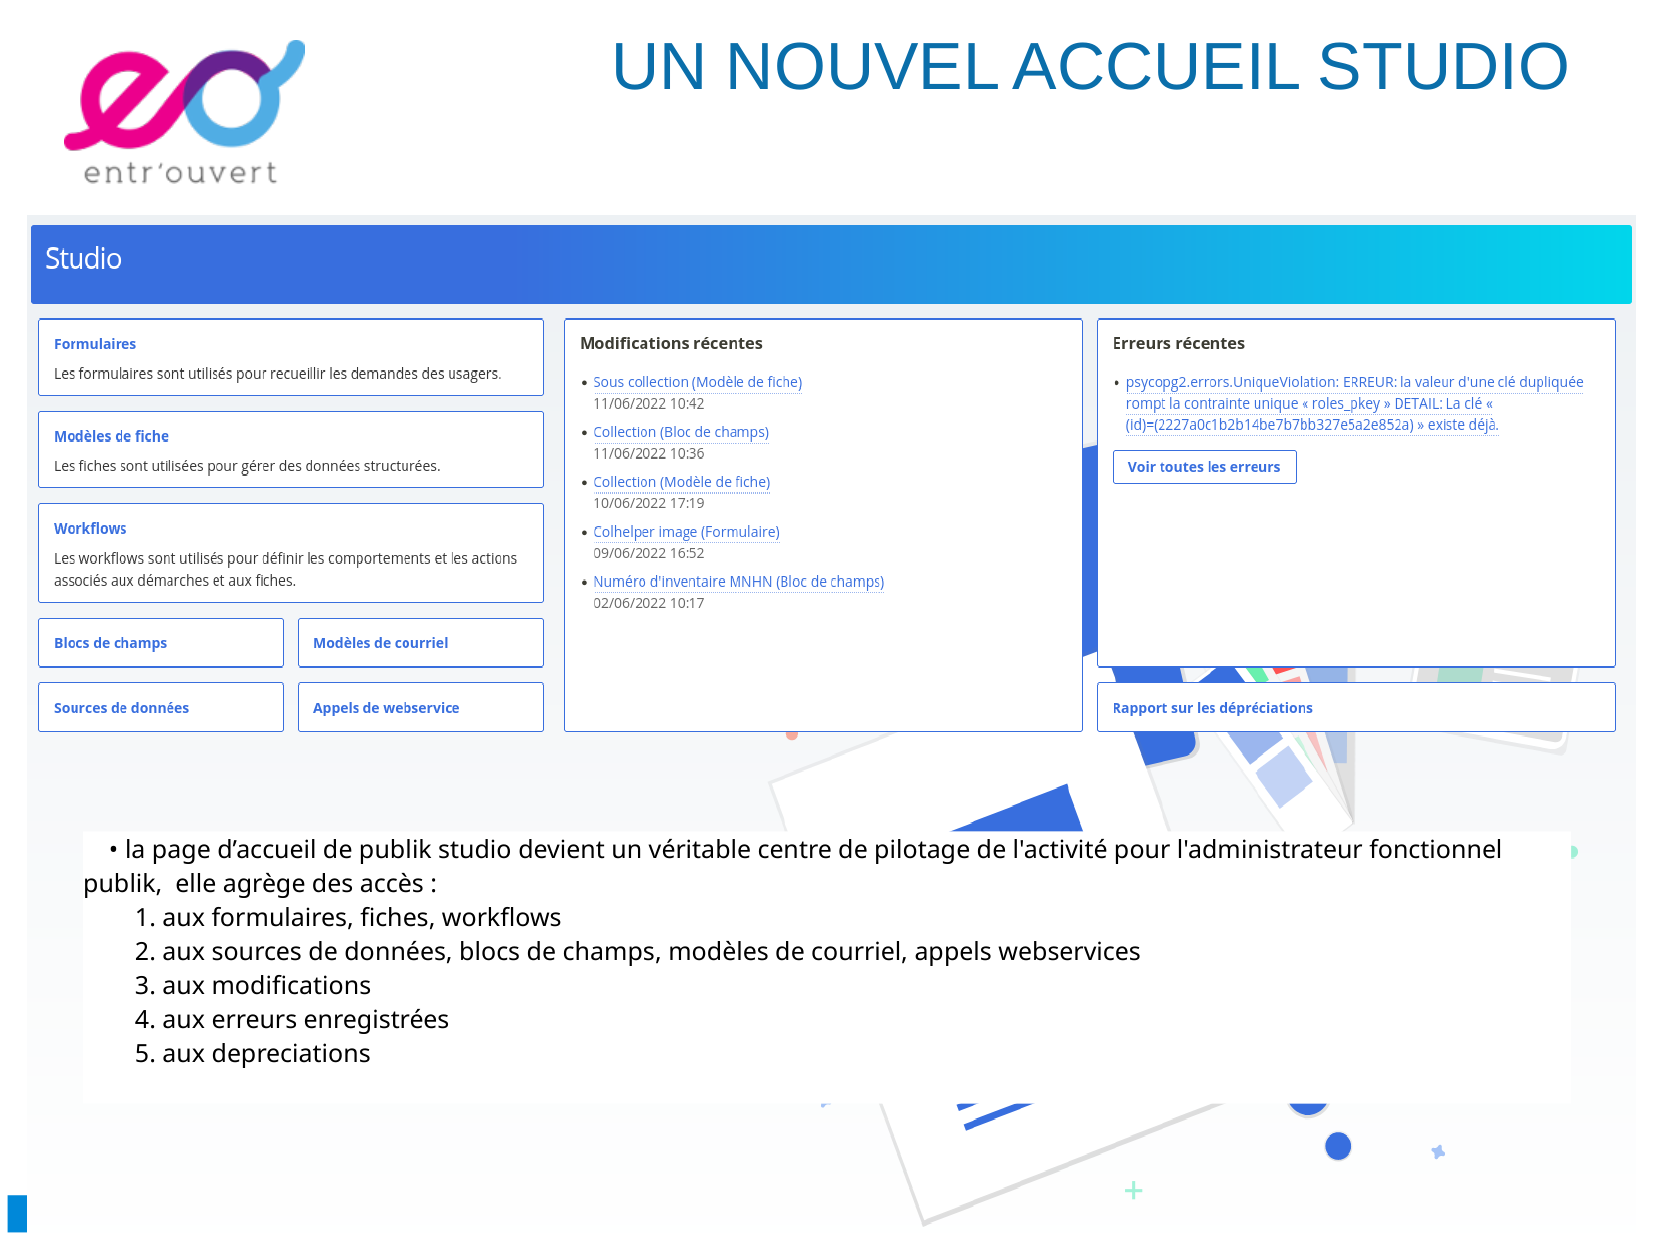

# Un NOUVEL ACCUEIL STUDIO
 • La page d’accueil de Publik Studio devient un véritable centre de pilotage de l'activité pour l'administrateur fonctionnel Publik, Elle agrège des accès :
 1. aux formulaires, fiches, workflows
 2. aux sources de données, blocs de champs, modèles de courriel, appels webservices
 3. aux modifications
 4. aux erreurs enregistrées
 5. aux DEPRECIATIONS